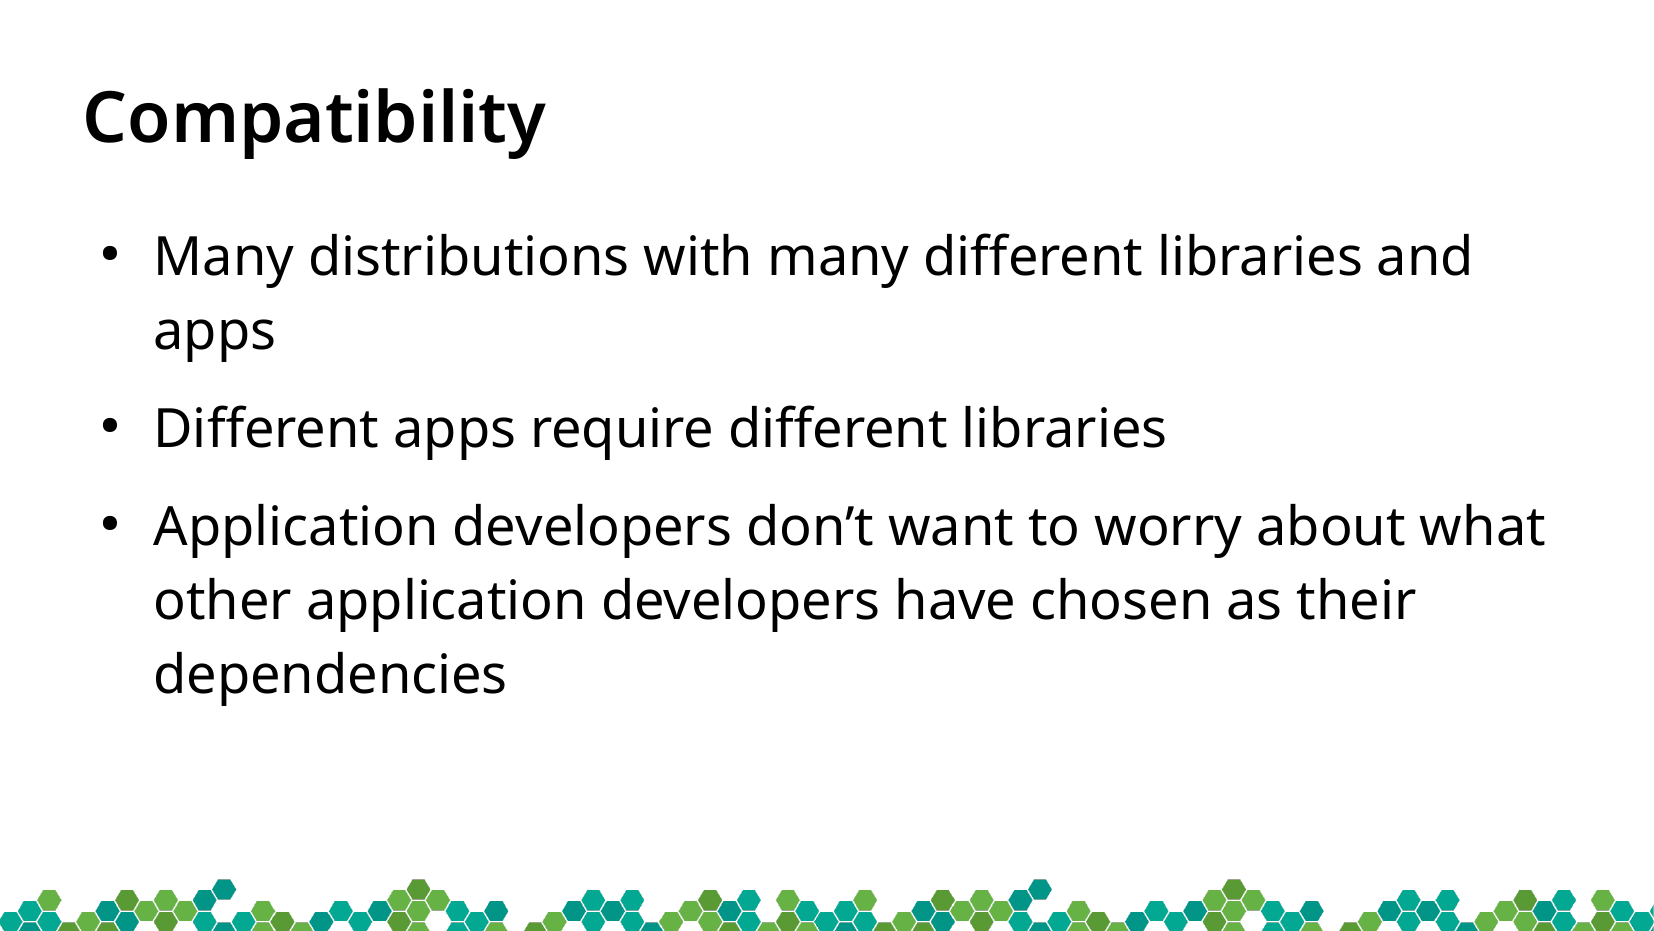

# Compatibility
Many distributions with many different libraries and apps
Different apps require different libraries
Application developers don’t want to worry about what other application developers have chosen as their dependencies